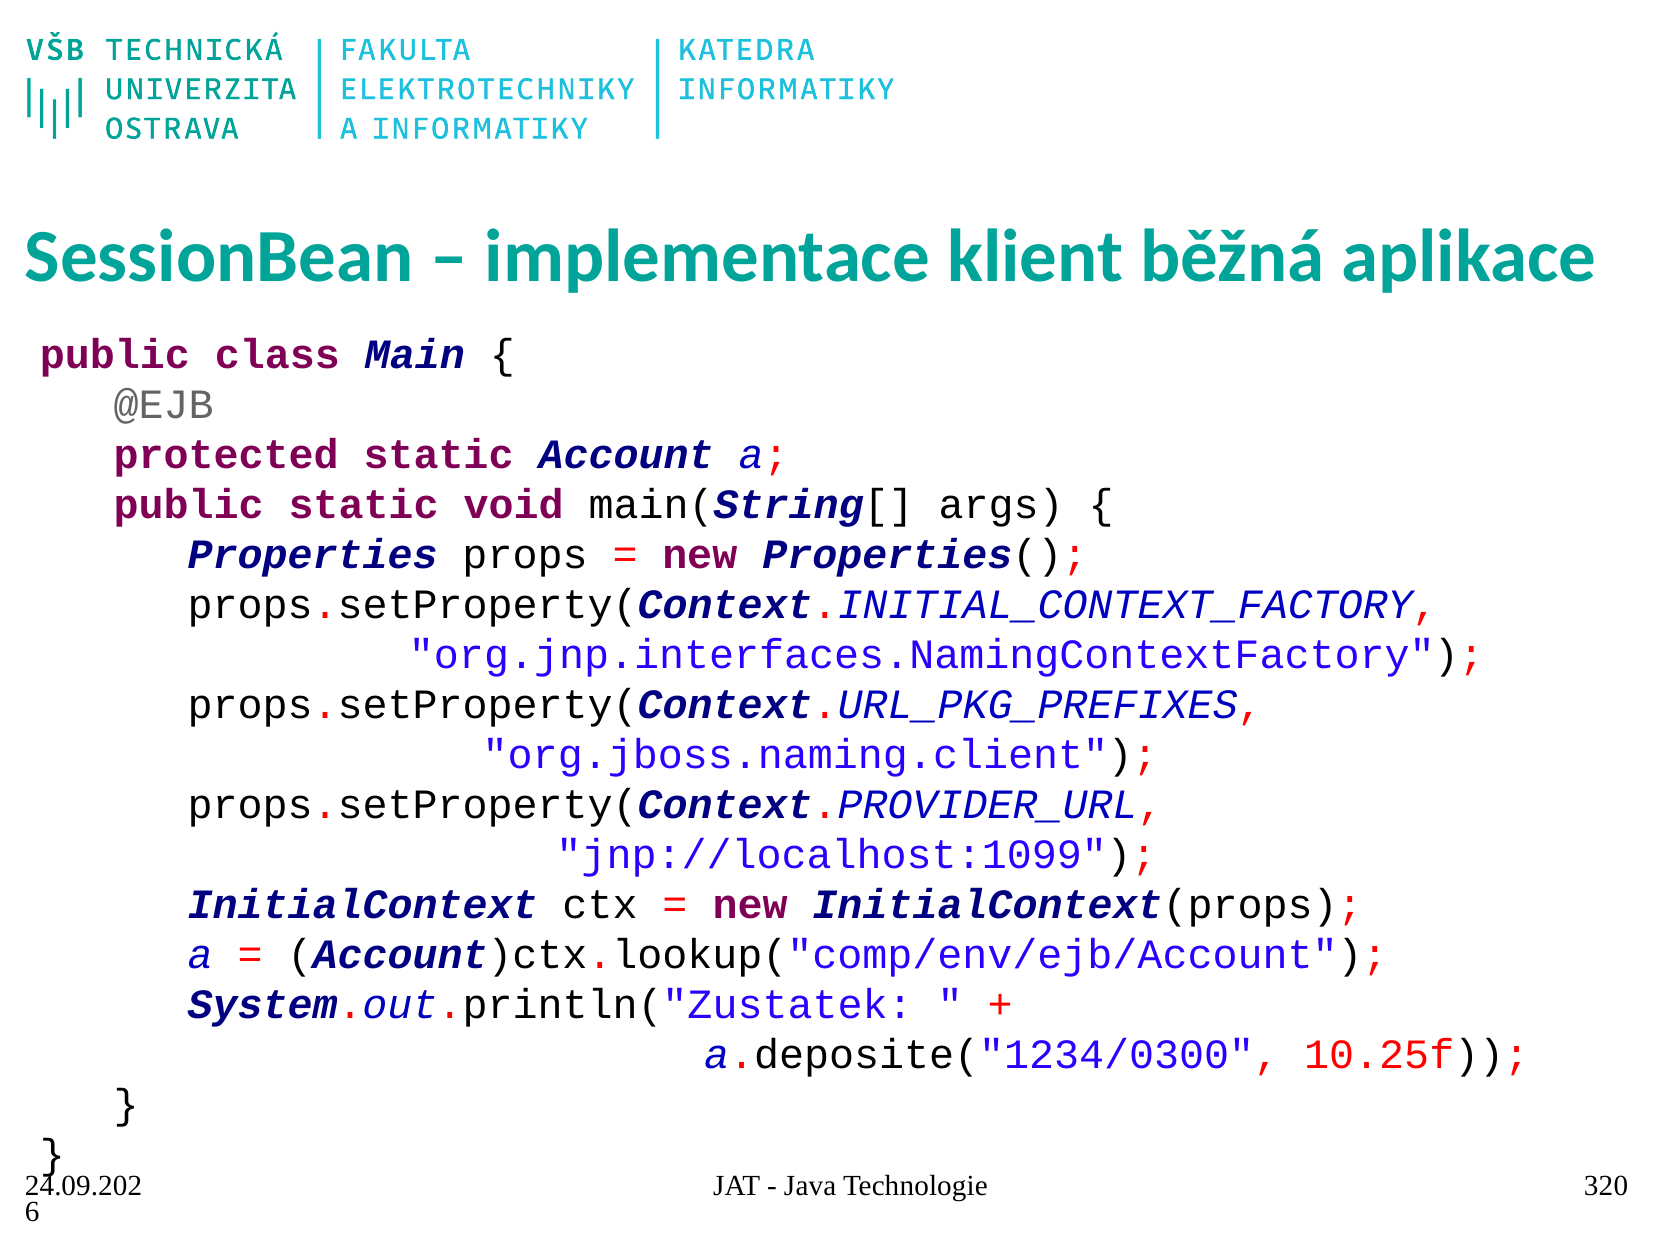

SessionBean – implementace klient běžná aplikace
# public class Main {
	@EJB
	protected static Account a;
	public static void main(String[] args) {
		Properties props = new Properties();
		props.setProperty(Context.INITIAL_CONTEXT_FACTORY, 							"org.jnp.interfaces.NamingContextFactory");
		props.setProperty(Context.URL_PKG_PREFIXES, 											"org.jboss.naming.client");
		props.setProperty(Context.PROVIDER_URL, 													"jnp://localhost:1099");
		InitialContext ctx = new InitialContext(props);
		a = (Account)ctx.lookup("comp/env/ejb/Account");
		System.out.println("Zustatek: " + 																	a.deposite("1234/0300", 10.25f));
	}
}
JAT - Java Technologie
320